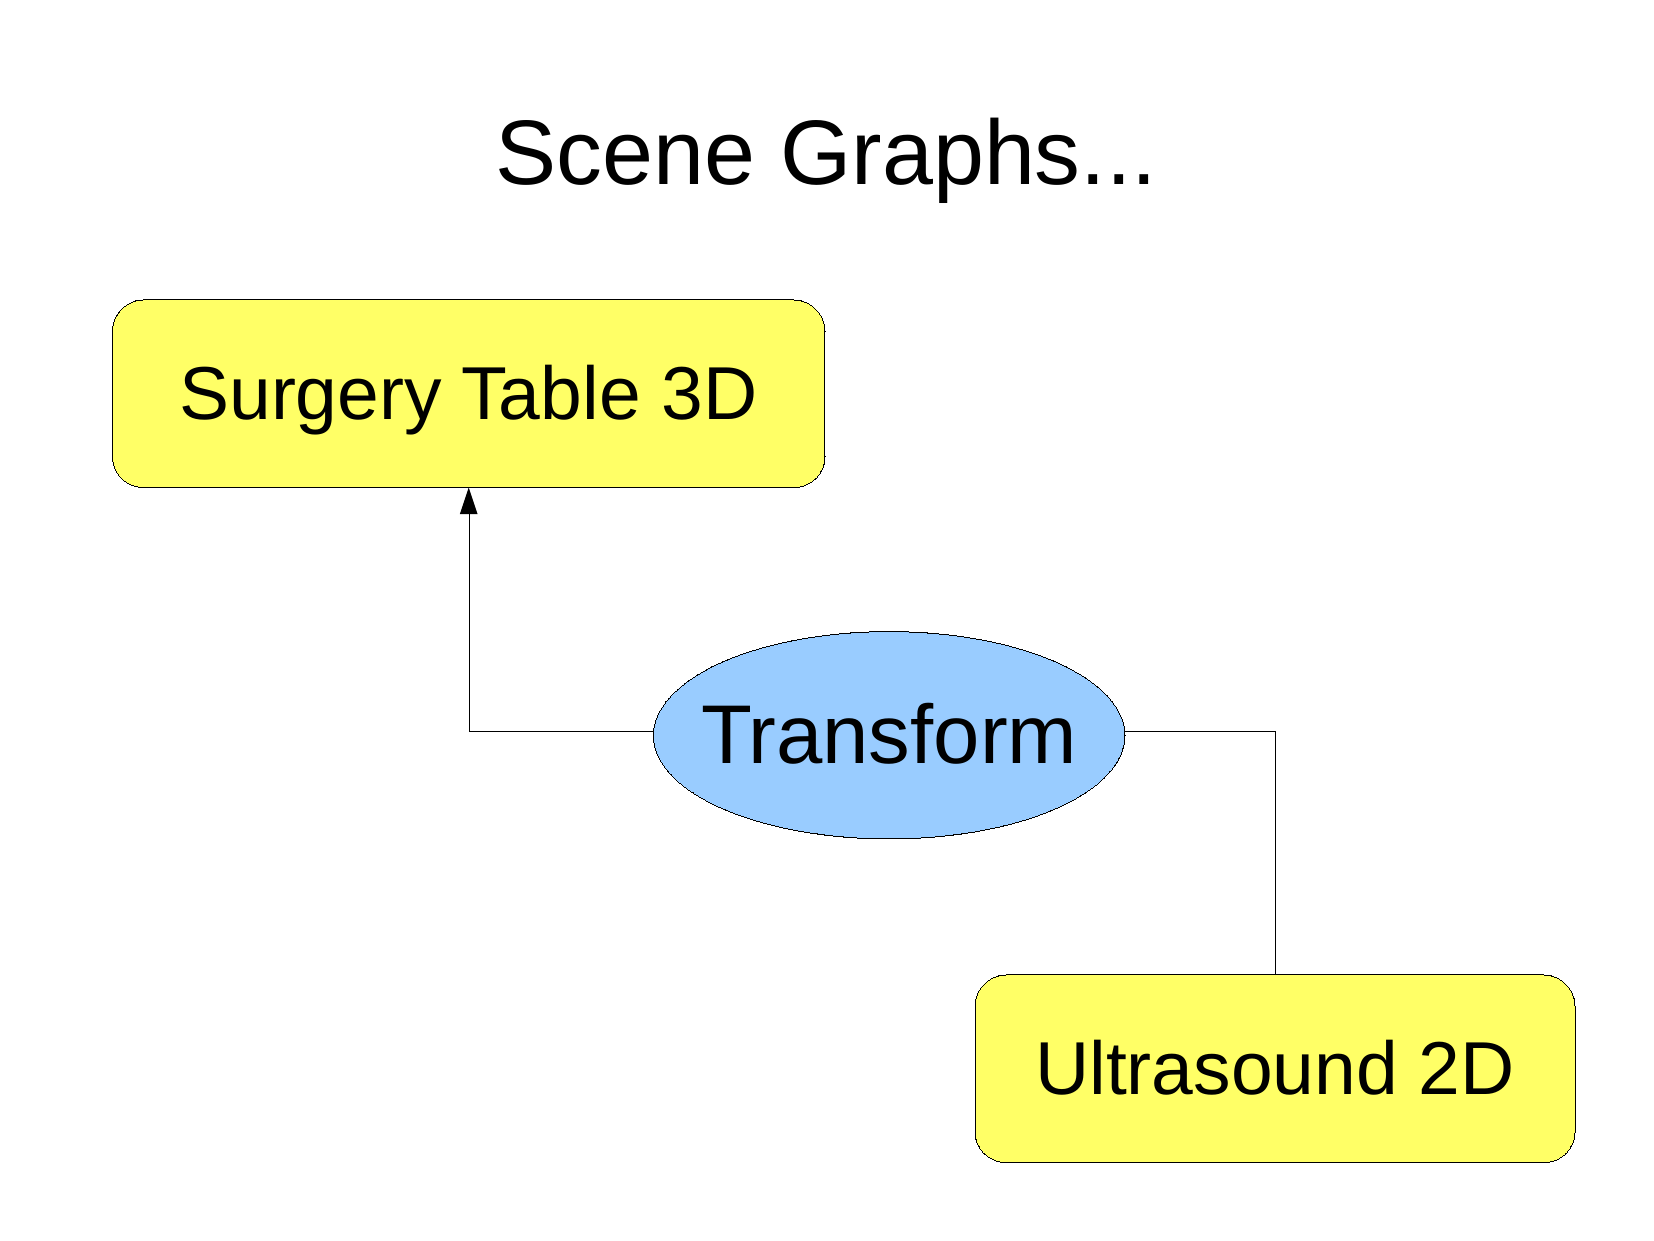

# Scene Graphs...
Surgery Table 3D
Transform
Ultrasound 2D